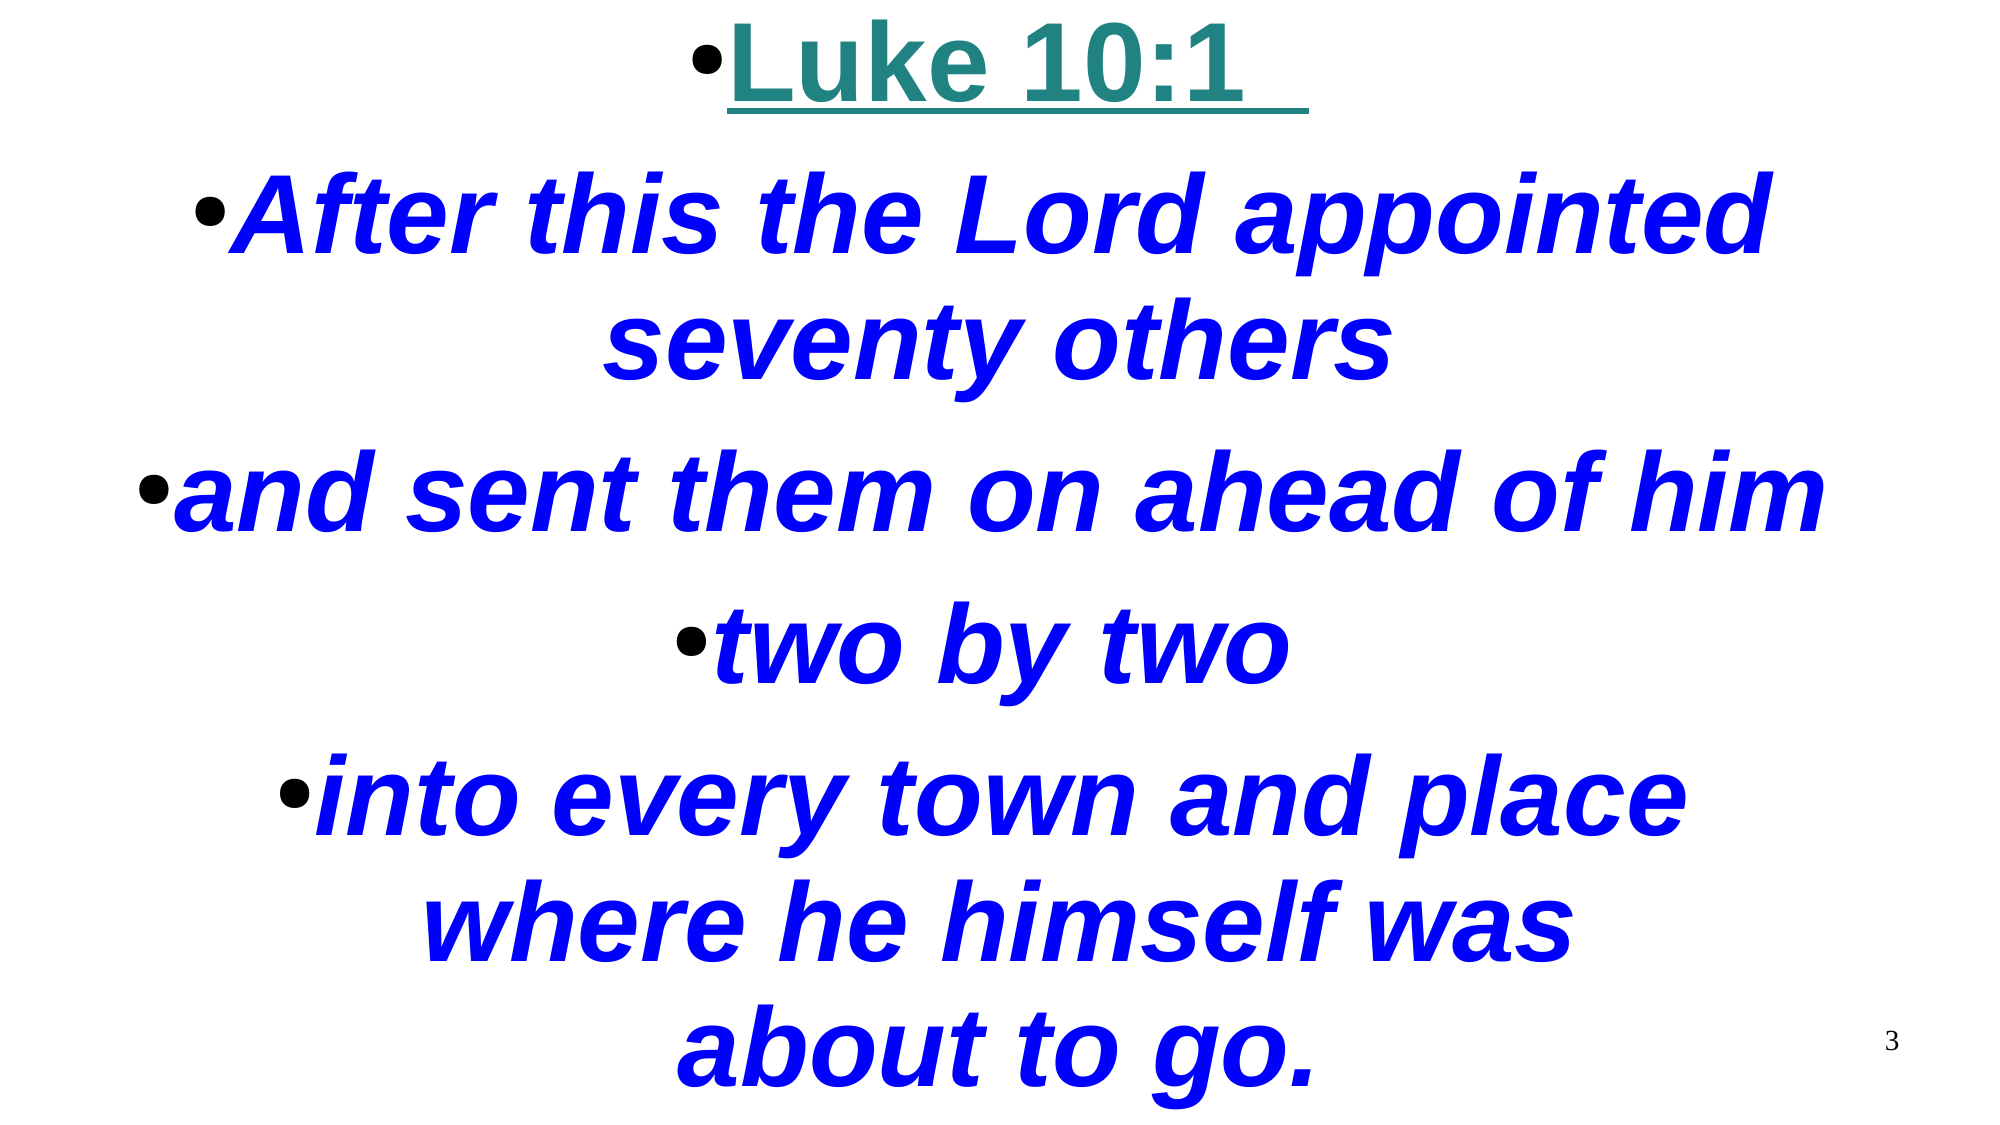

# Luke 10:1
After this the Lord appointed
seventy others
and sent them on ahead of him
two by two
into every town and place
where he himself was
about to go.
3